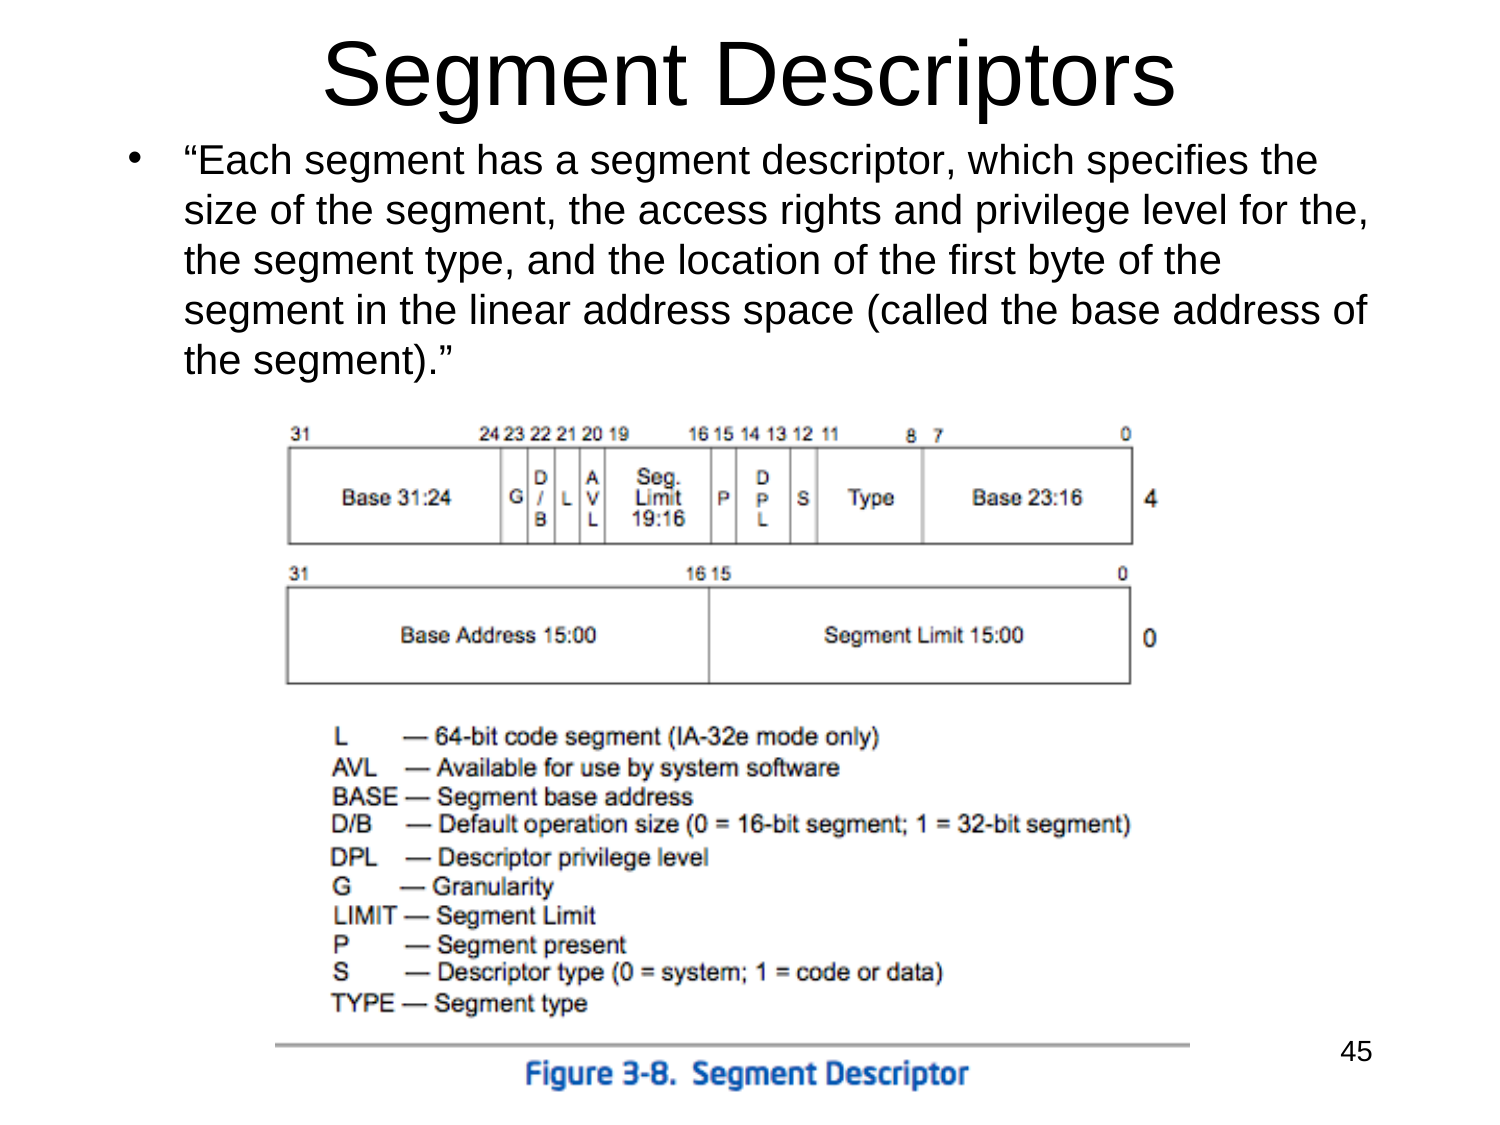

# Segment Descriptors
“Each segment has a segment descriptor, which specifies the size of the segment, the access rights and privilege level for the, the segment type, and the location of the first byte of the segment in the linear address space (called the base address of the segment).”